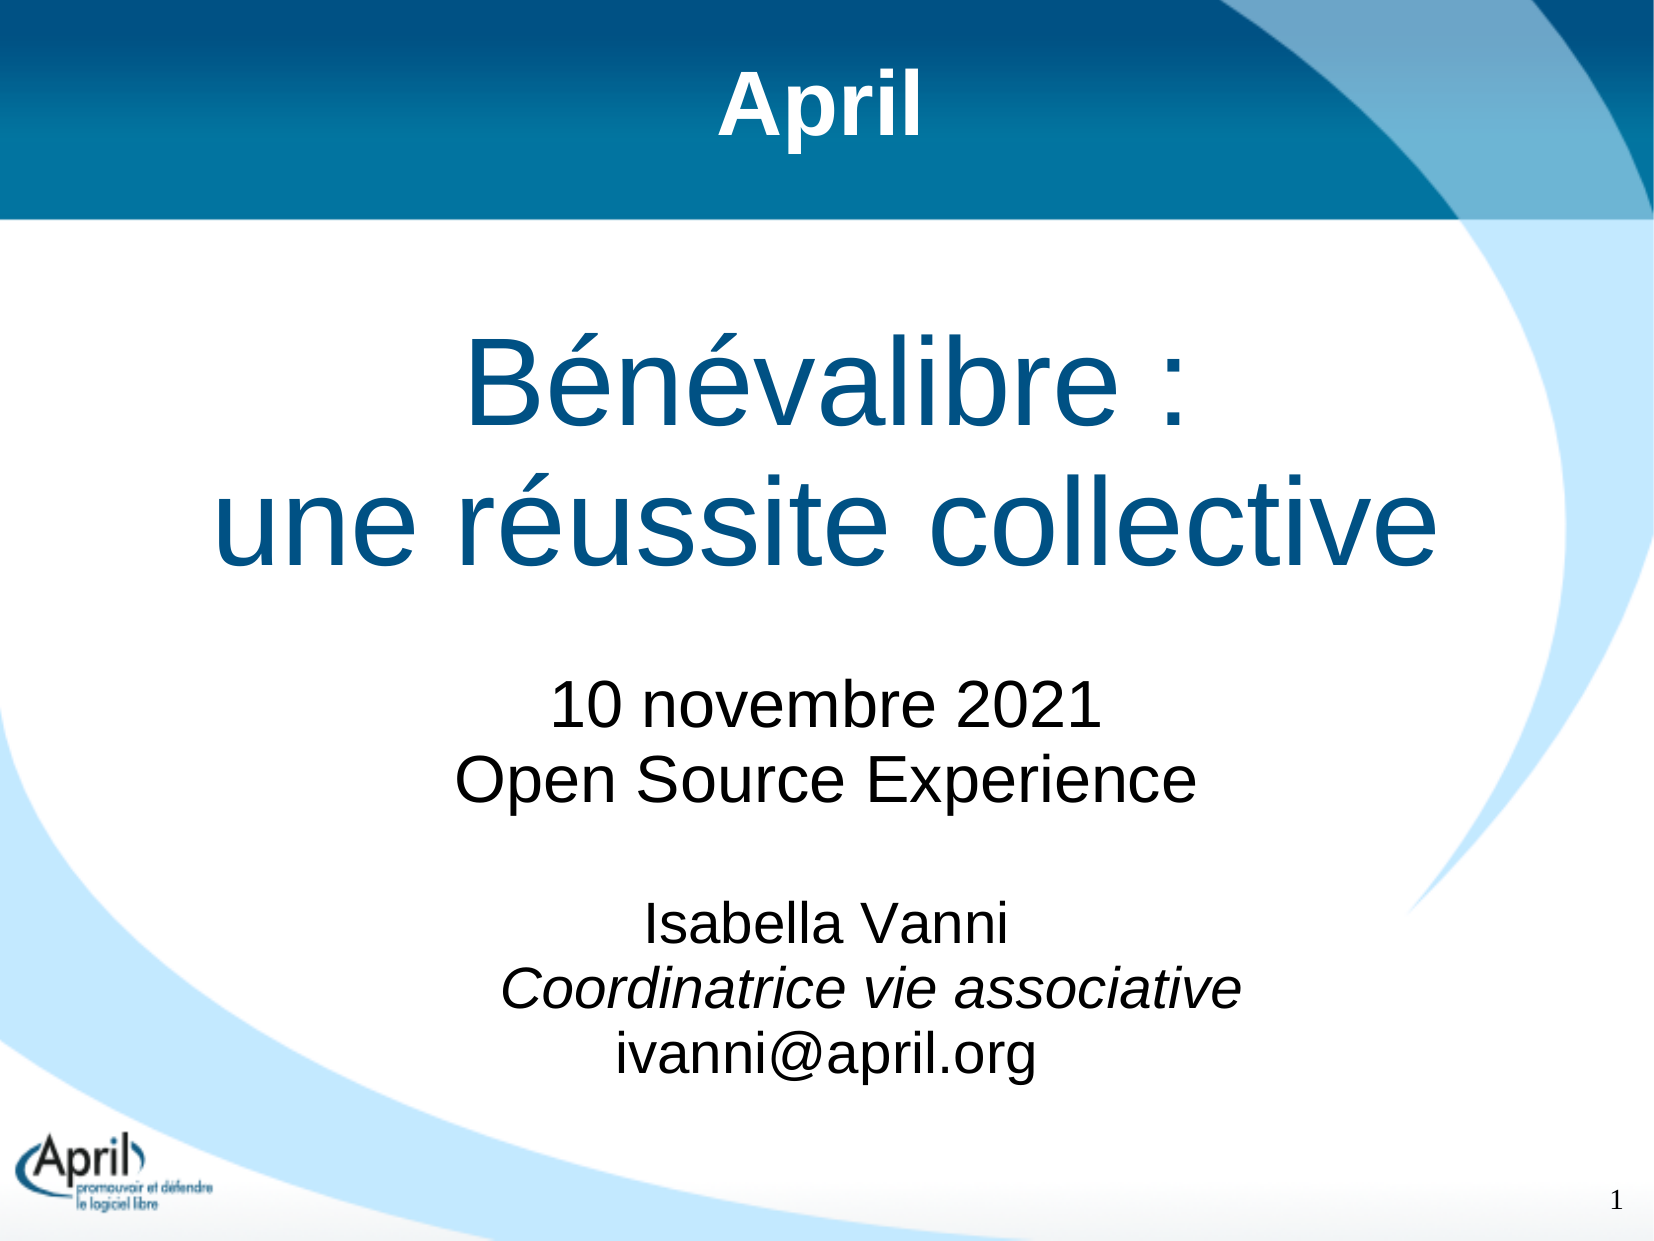

# April
Bénévalibre :
une réussite collective
10 novembre 2021
Open Source Experience
Isabella Vanni
	 Coordinatrice vie associative
ivanni@april.org
1